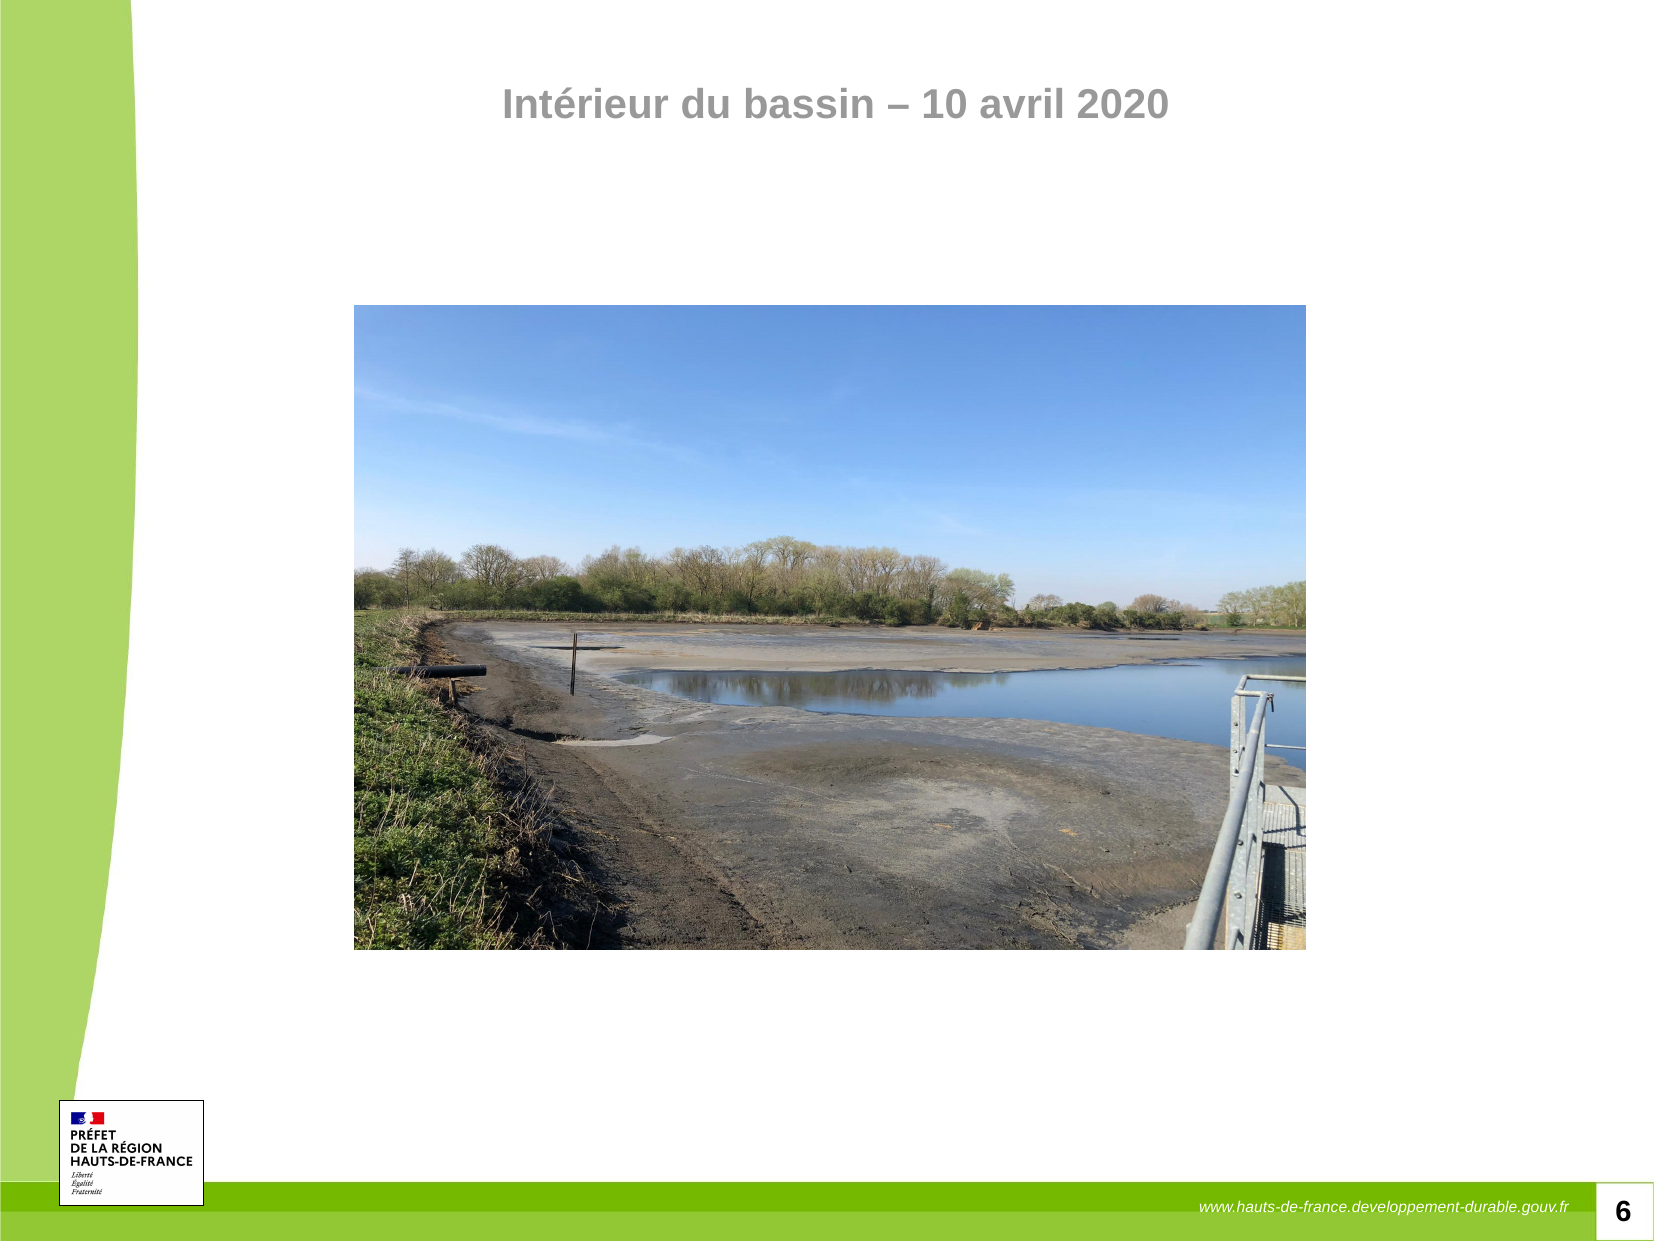

# Intérieur du bassin – 10 avril 2020
6